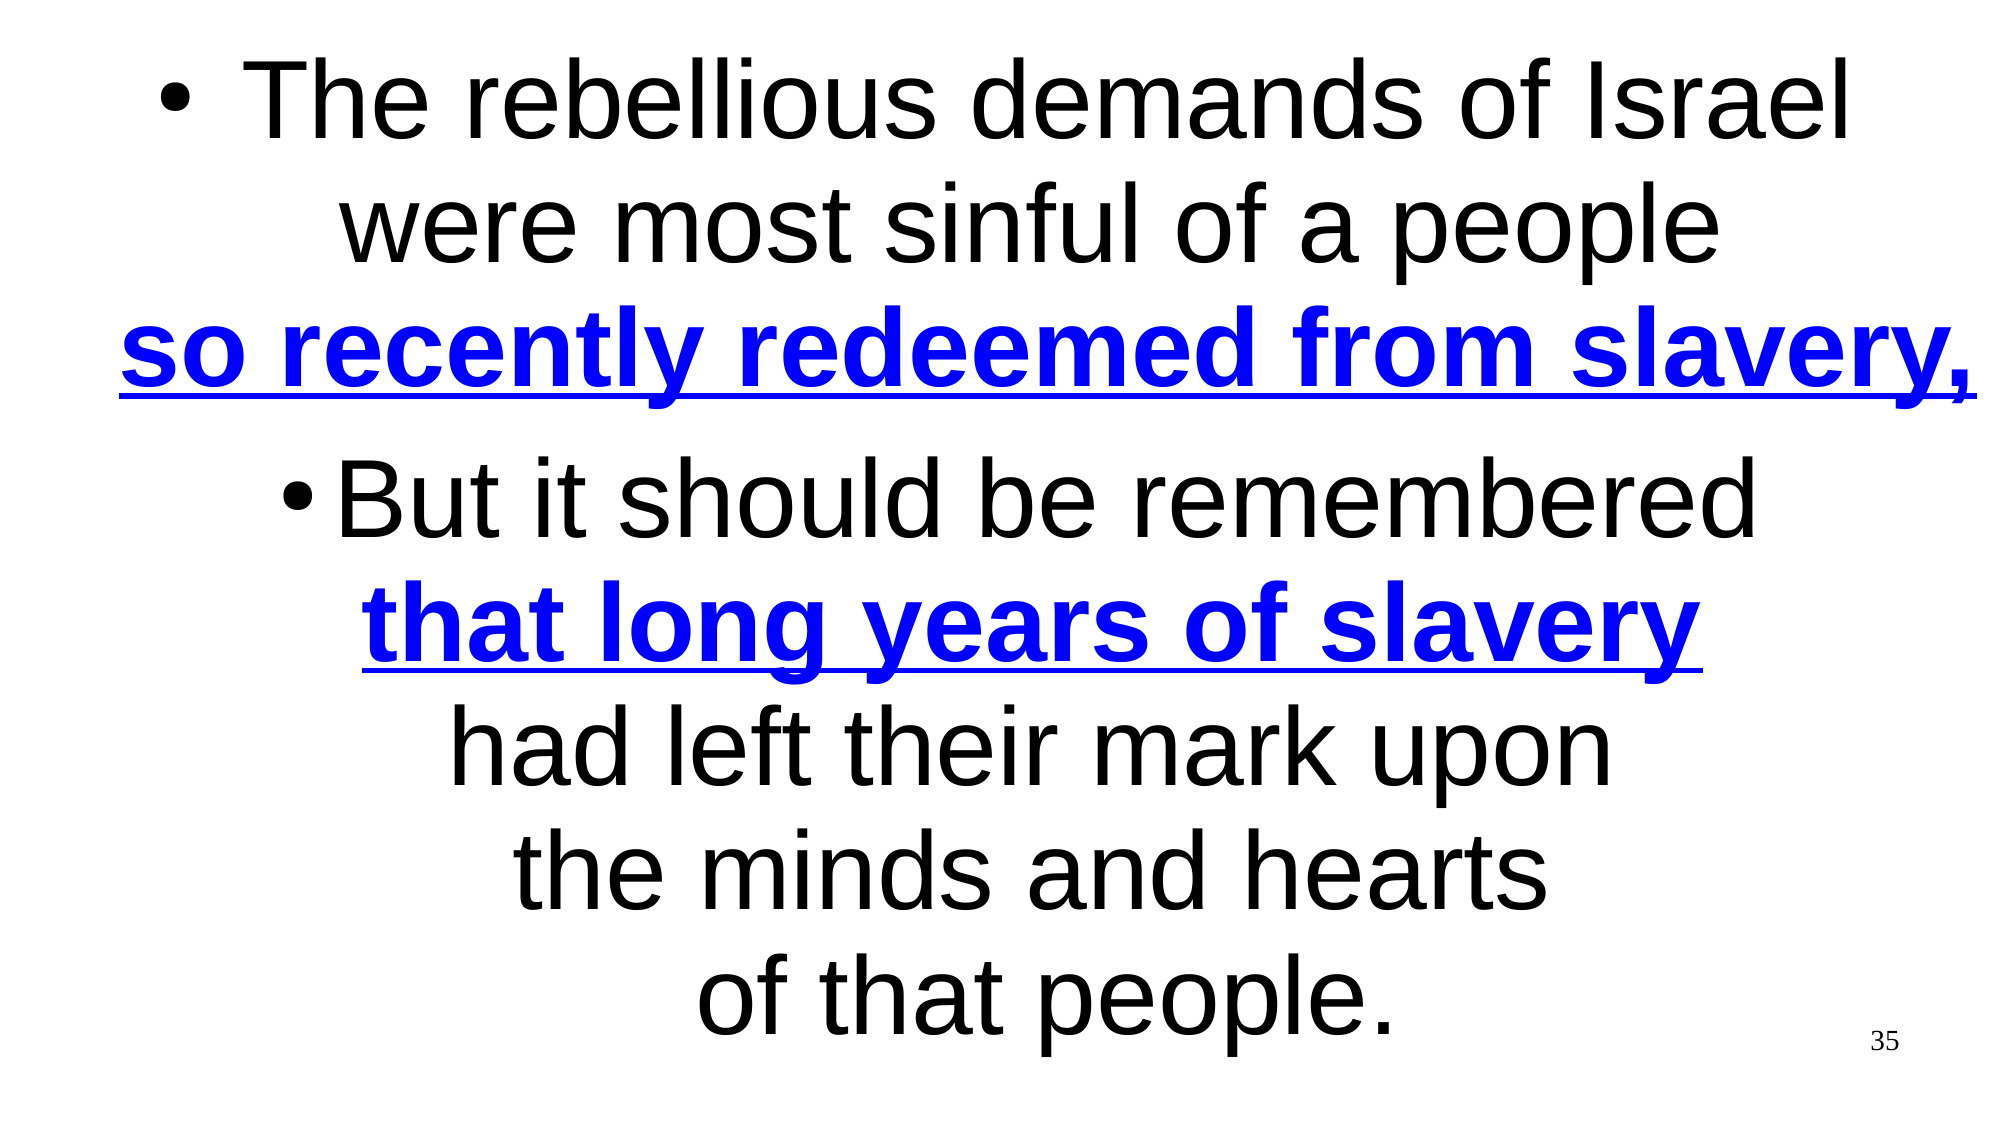

# The rebellious demands of Israel were most sinful of a people so recently redeemed from slavery,
But it should be remembered
that long years of slavery
had left their mark upon
the minds and hearts
of that people.
35